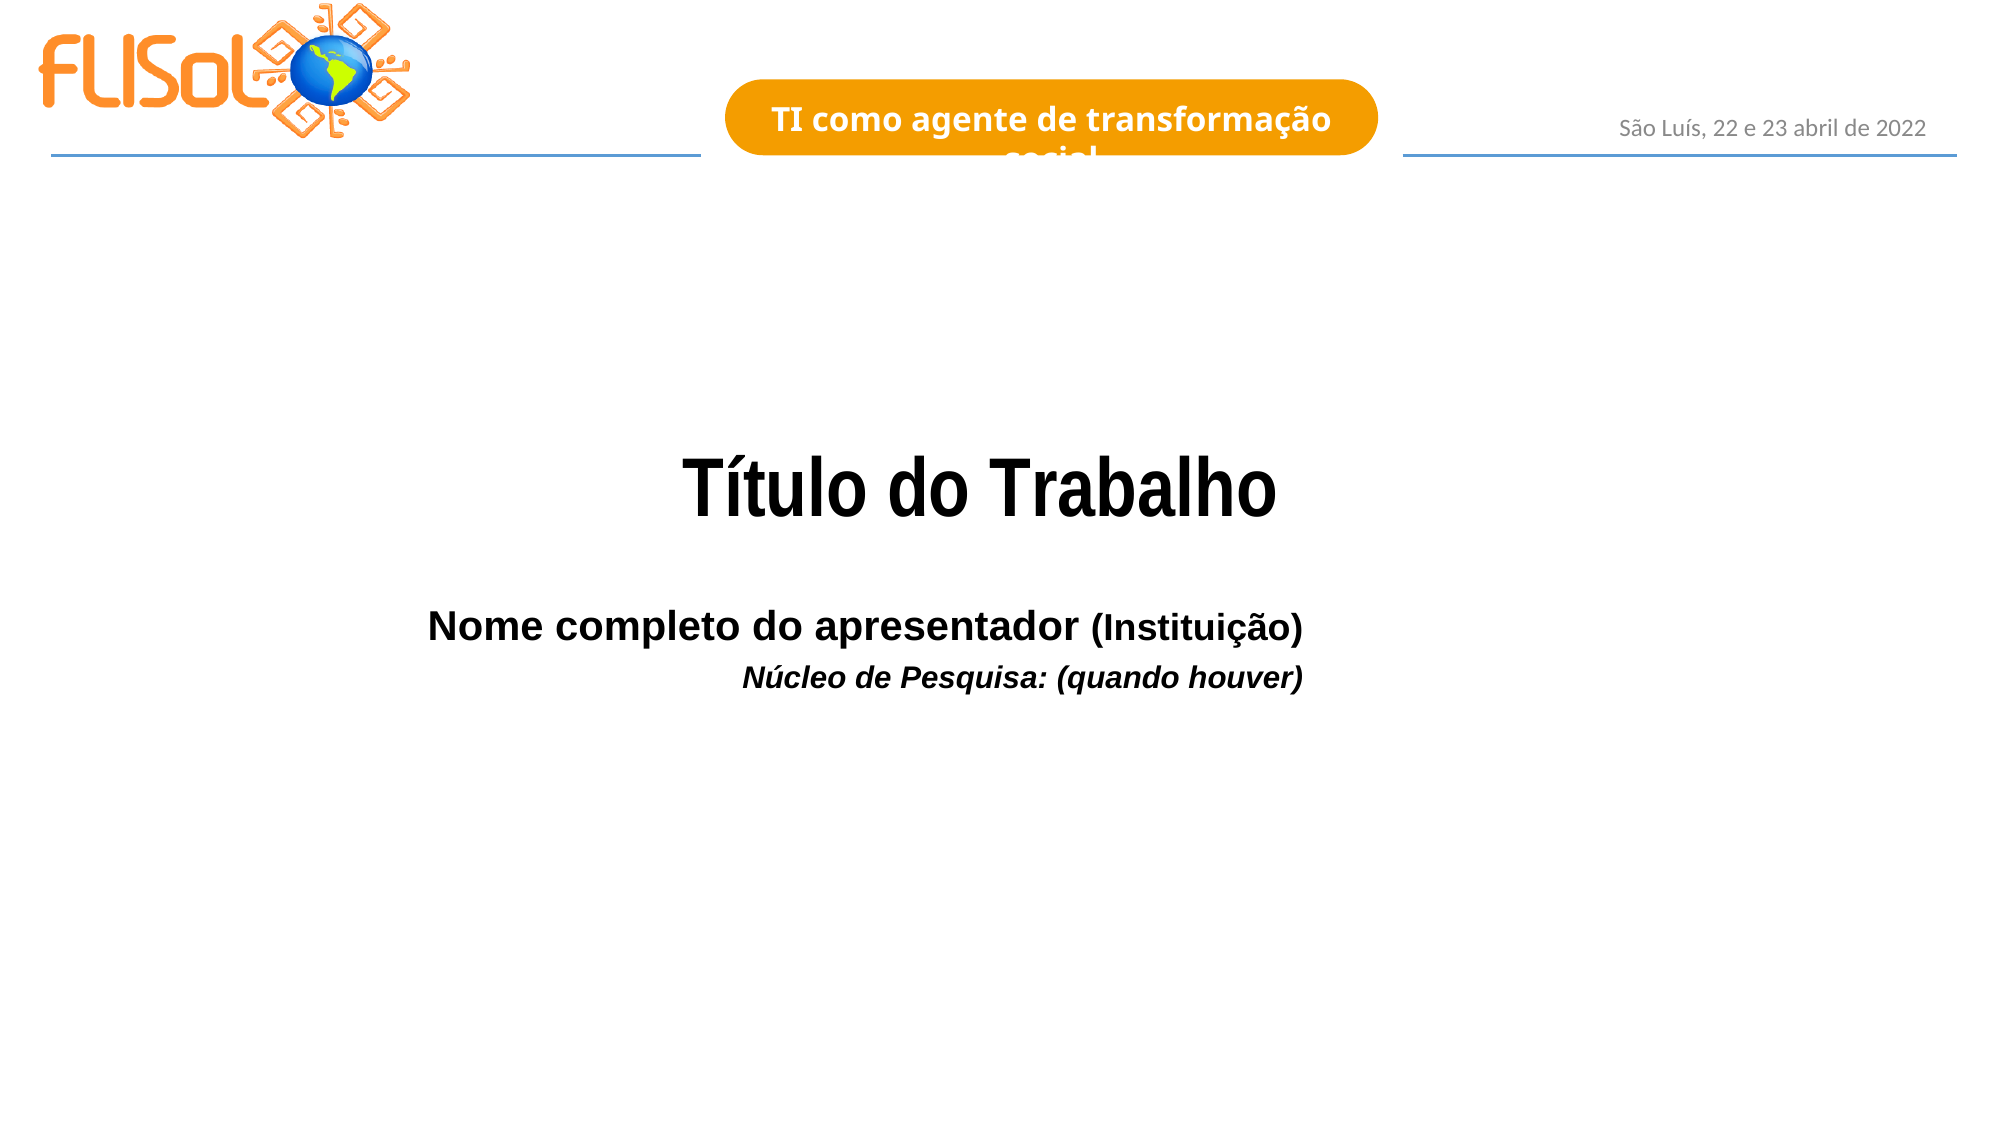

Título do Trabalho
Nome completo do apresentador (Instituição)
Núcleo de Pesquisa: (quando houver)